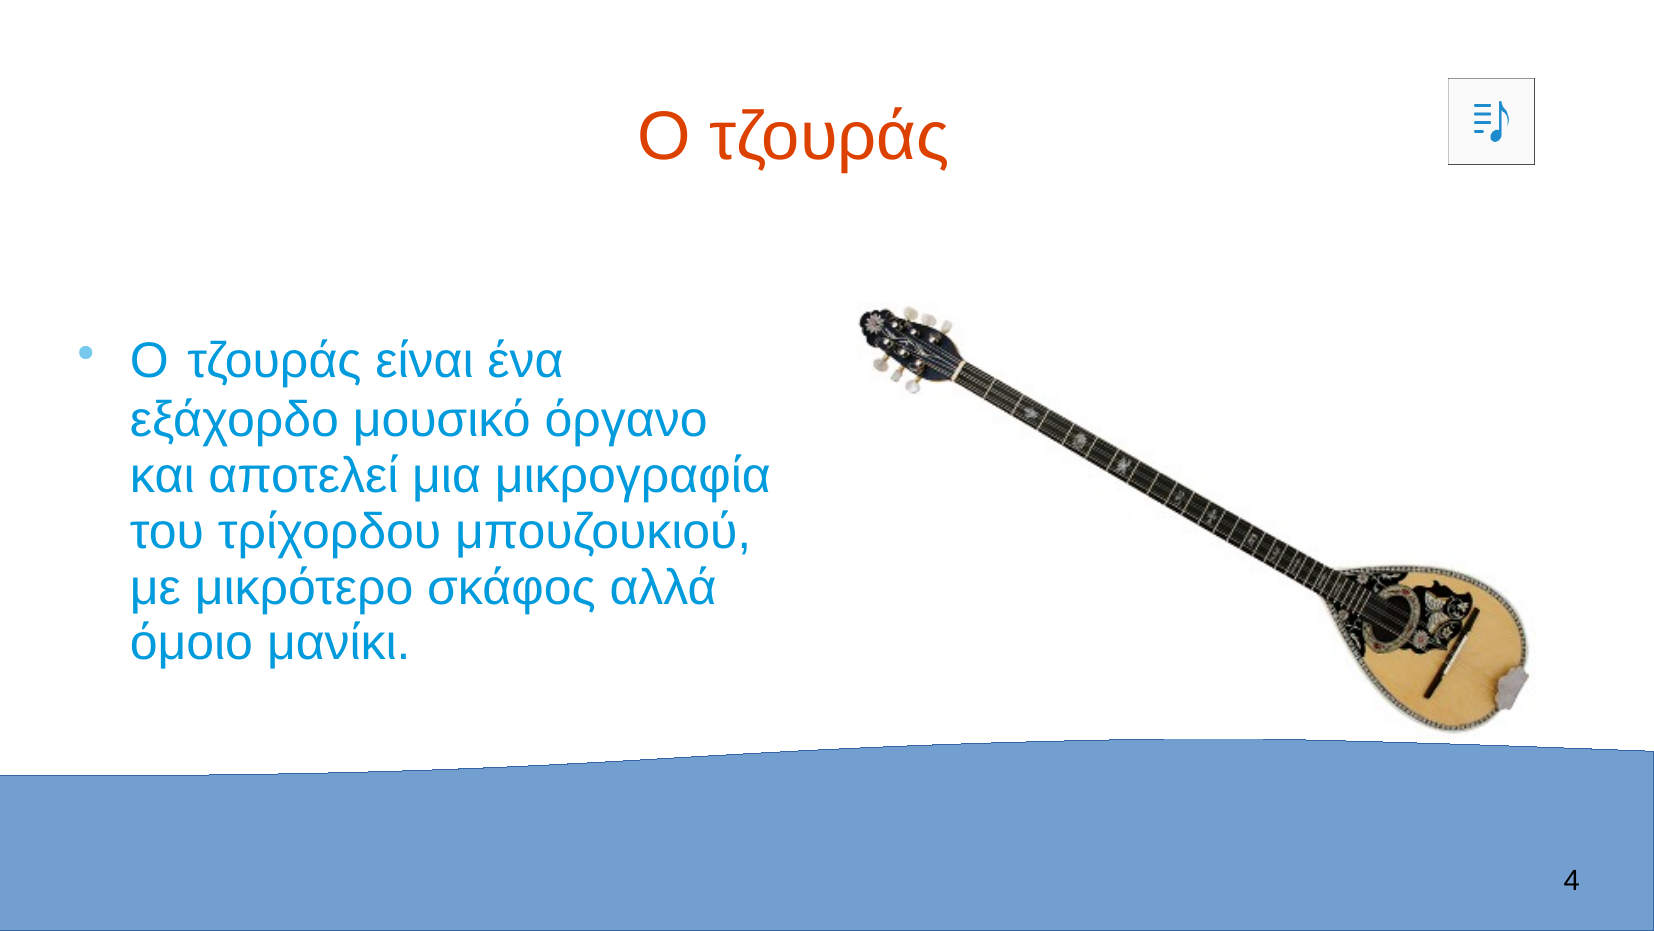

# Ο τζουράς
Ο τζουράς είναι ένα εξάχορδο μουσικό όργανο και αποτελεί μια μικρογραφία του τρίχορδου μπουζουκιού, με μικρότερο σκάφος αλλά όμοιο μανίκι.